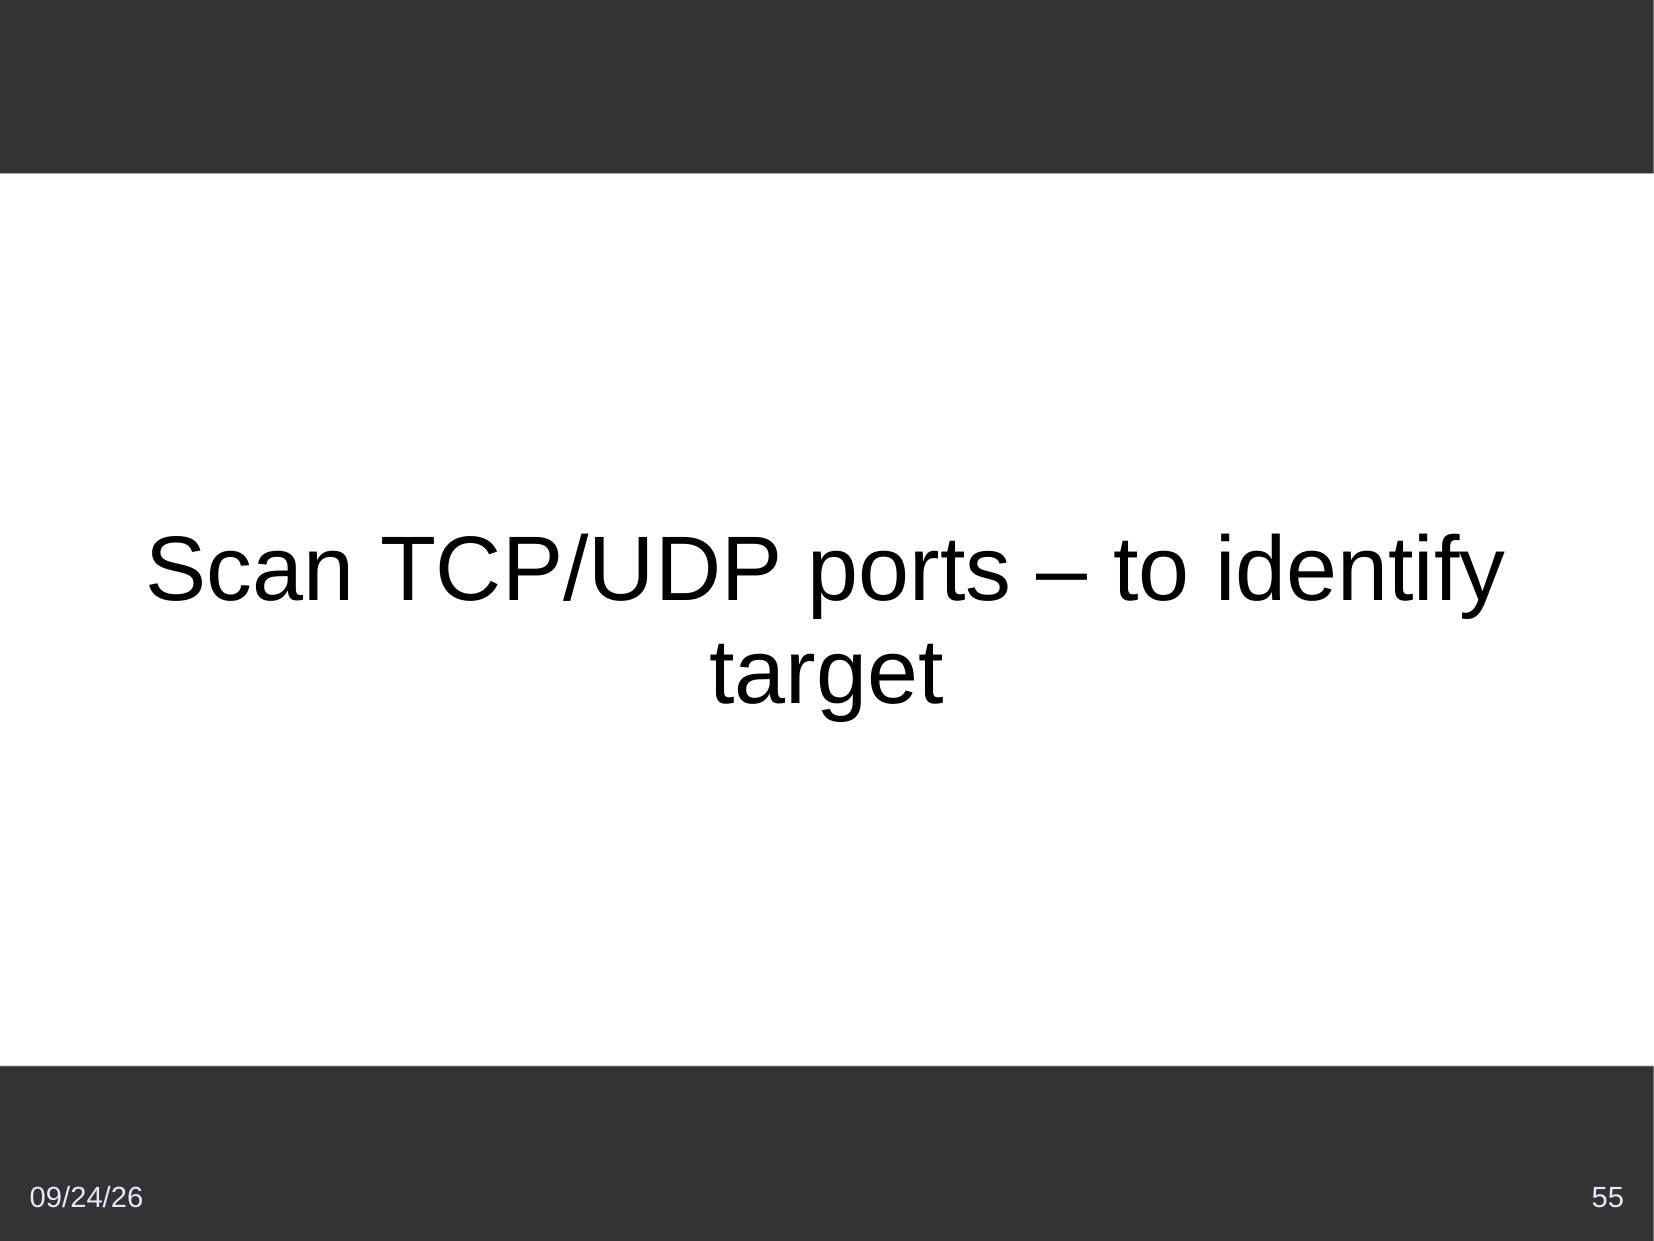

#
Scan TCP/UDP ports – to identify target
55